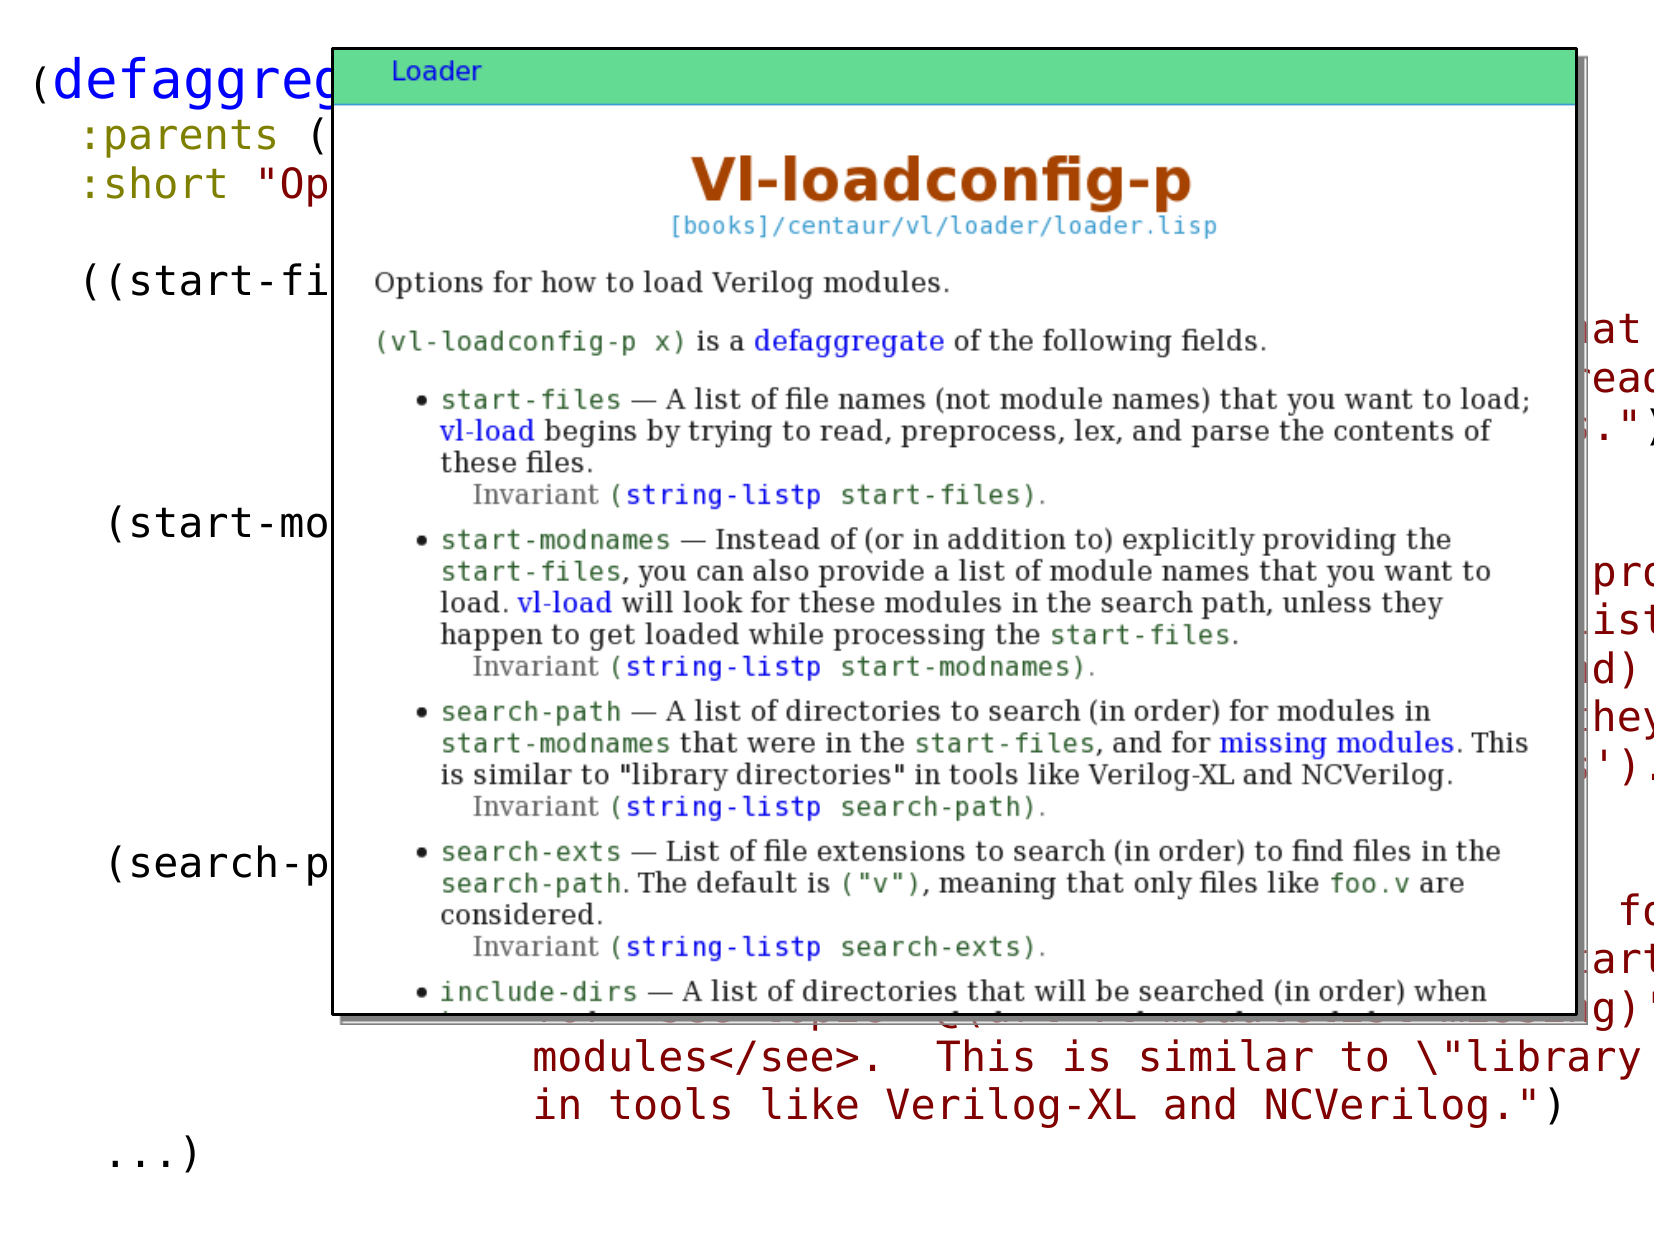

(defaggregate vl-loadconfig
 :parents (loader)
 :short "Options for how to load Verilog modules."
 ((start-files string-listp
 "A list of file names (not module names) that you want to
 load; @(see vl-load) begins by trying to read, preprocess,
 lex, and parse the contents of these files.")
 (start-modnames string-listp
 "Instead of (or in addition to) explicitly providing the
 @('start-files'), you can also provide a list of module
 names that you want to load. @(see vl-load) will look for
 these modules in the search path, unless they happen to get
 loaded while processing the @('start-files').")
 (search-path string-listp
 "A list of directories to search (in order) for modules in
 @('start-modnames') that were in the @('start-files'), and
 for <see topic='@(url vl-modulelist-missing)'>missing
 modules</see>. This is similar to \"library directories\"
 in tools like Verilog-XL and NCVerilog.")
 ...)